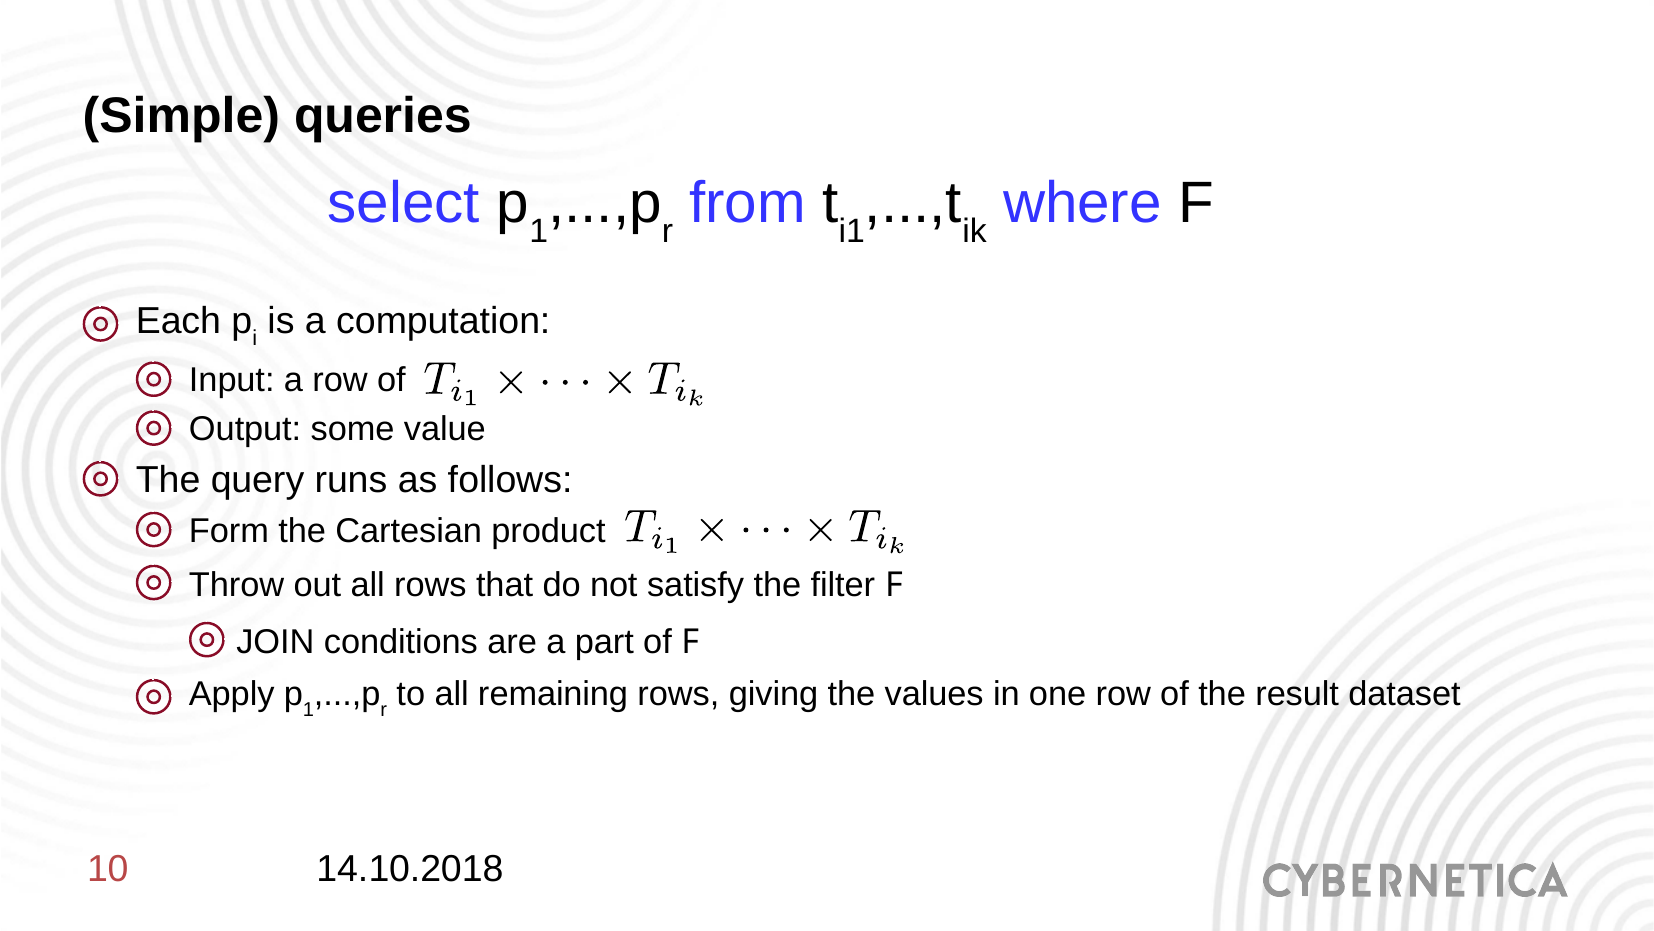

# (Simple) queries
select p1,...,pr from ti1,...,tik where F
Each pi is a computation:
Input: a row of
Output: some value
The query runs as follows:
Form the Cartesian product
Throw out all rows that do not satisfy the filter F
JOIN conditions are a part of F
Apply p1,...,pr to all remaining rows, giving the values in one row of the result dataset
10
01.04.2000